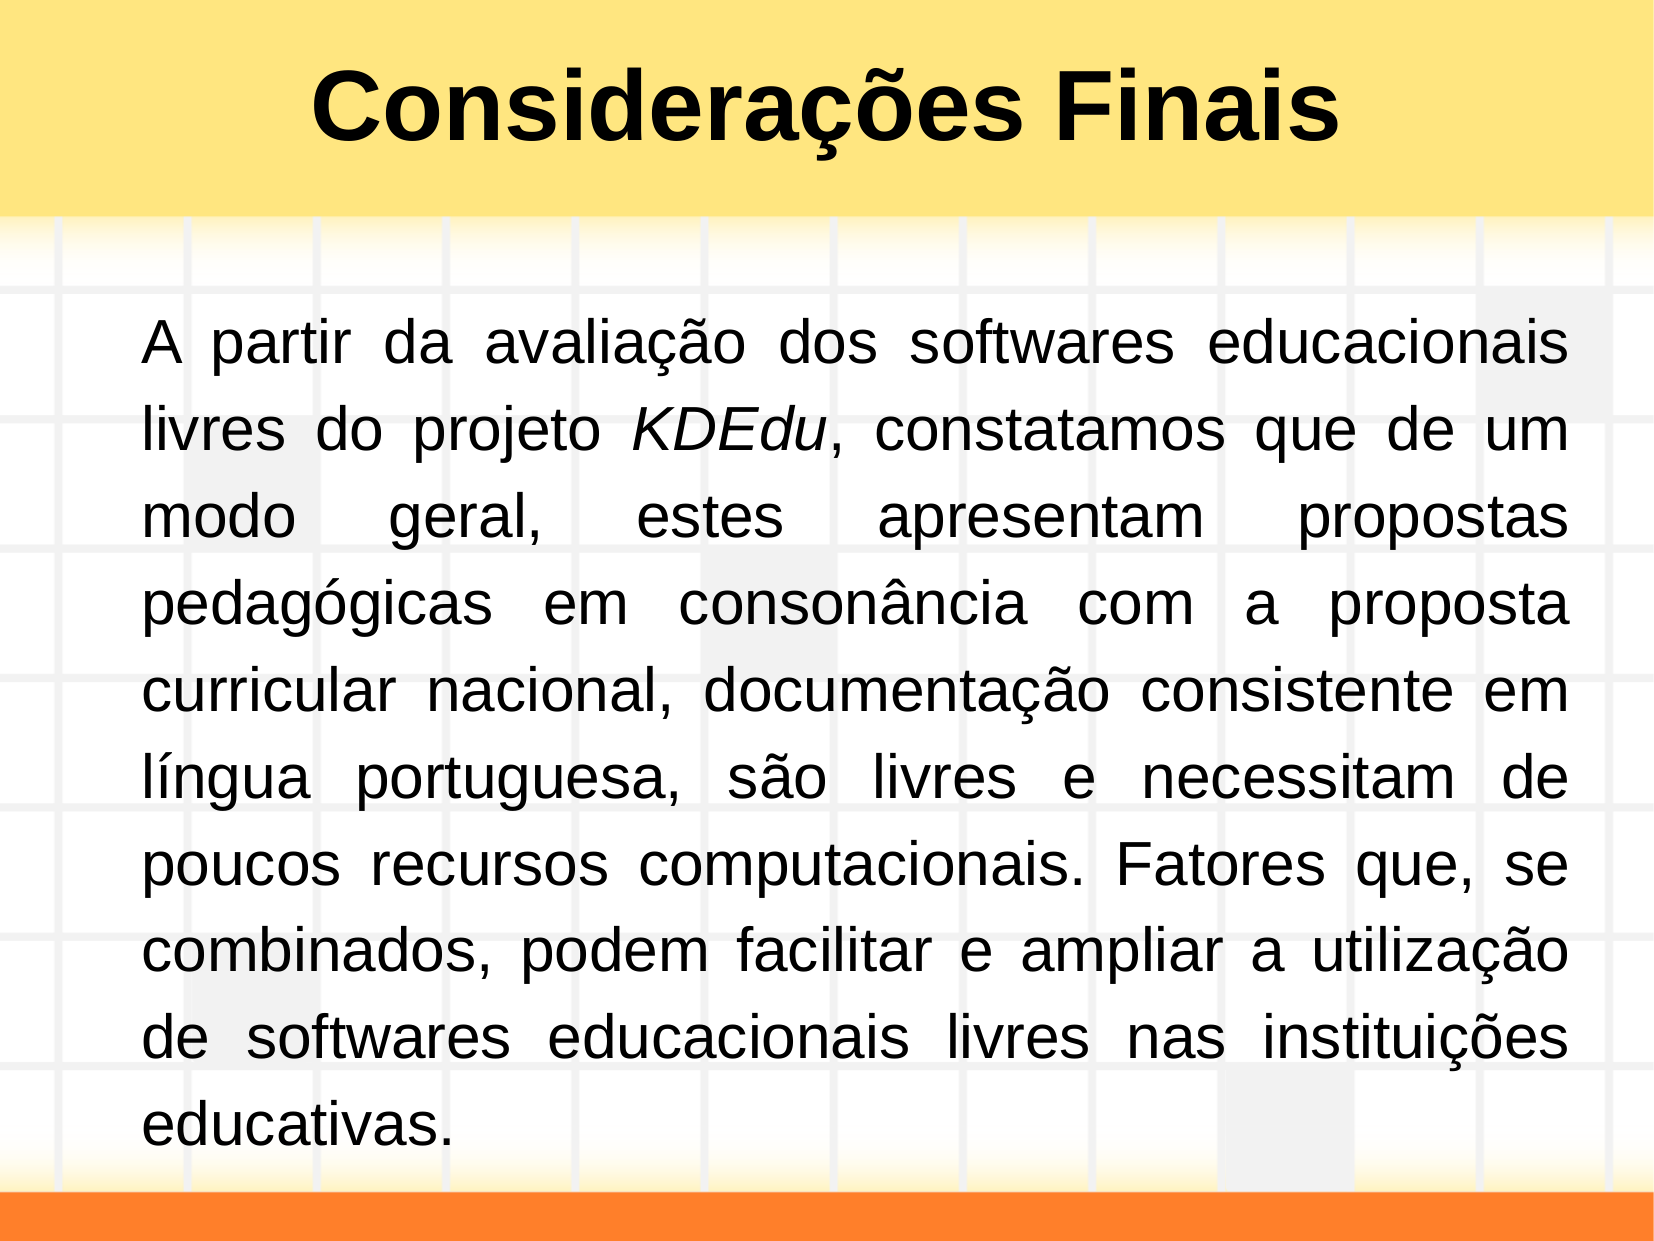

# Considerações Finais
A partir da avaliação dos softwares educacionais livres do projeto KDEdu, constatamos que de um modo geral, estes apresentam propostas pedagógicas em consonância com a proposta curricular nacional, documentação consistente em língua portuguesa, são livres e necessitam de poucos recursos computacionais. Fatores que, se combinados, podem facilitar e ampliar a utilização de softwares educacionais livres nas instituições educativas.